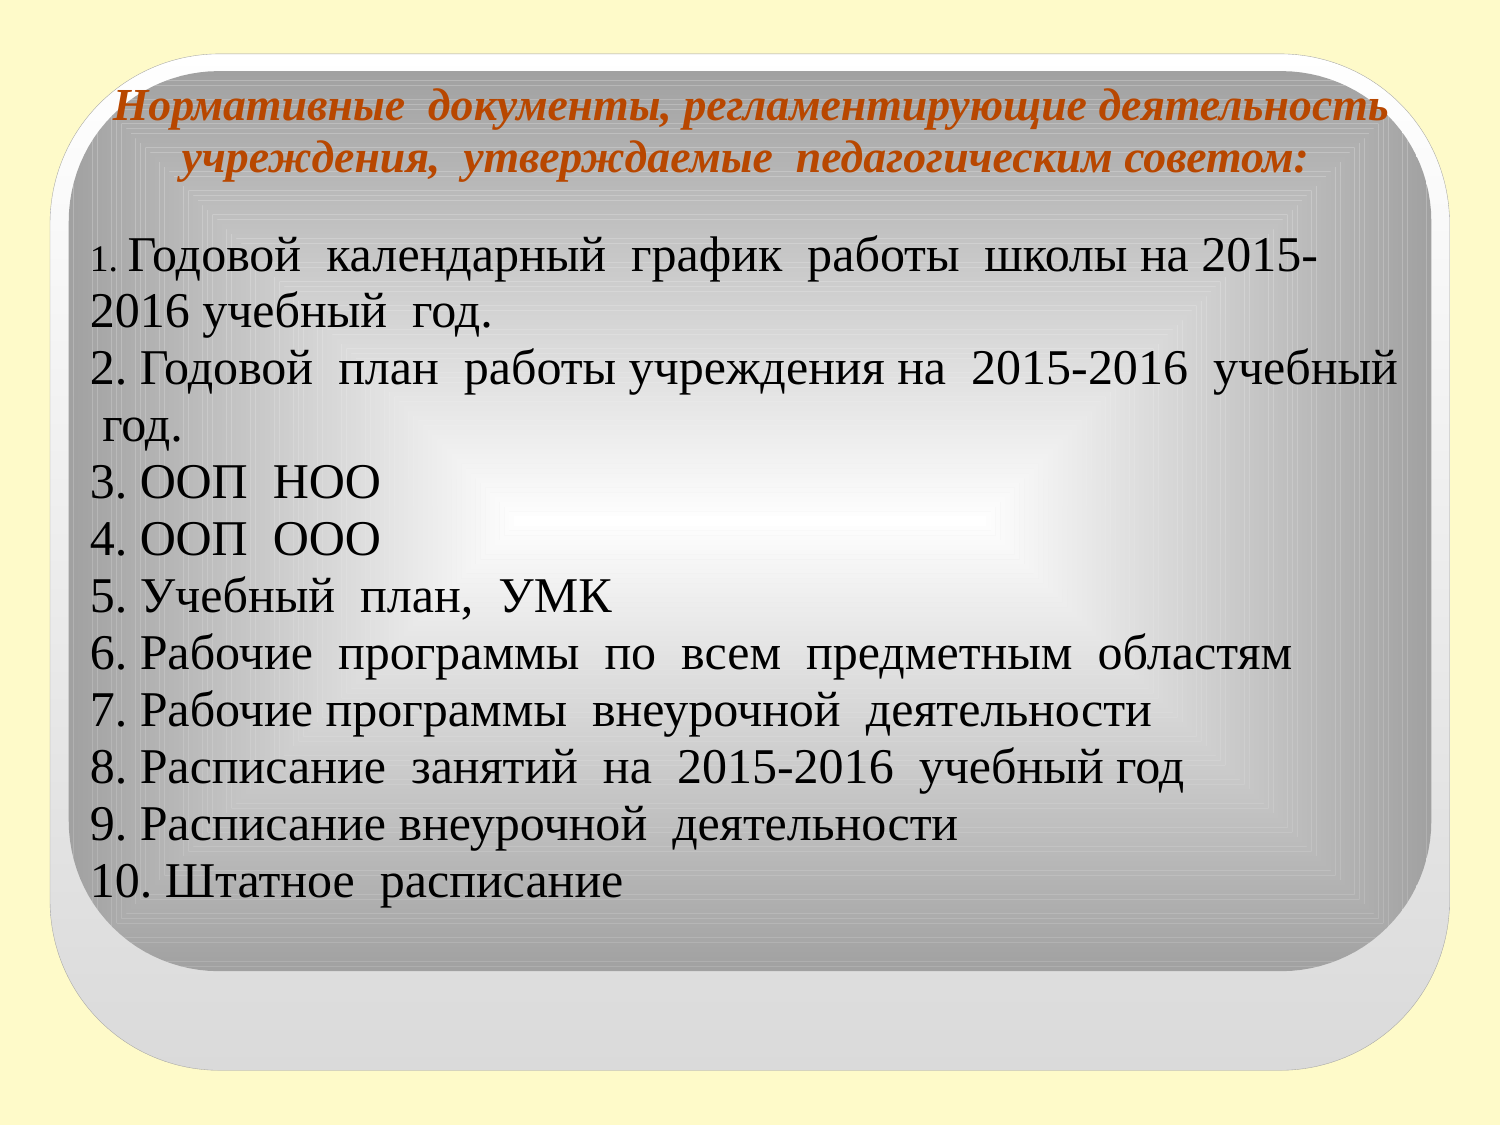

# Нормативные документы, регламентирующие деятельность учреждения, утверждаемые педагогическим советом: 1. Годовой календарный график работы школы на 2015-2016 учебный год. 2. Годовой план работы учреждения на 2015-2016 учебный год. 3. ООП НОО 4. ООП ООО 5. Учебный план, УМК 6. Рабочие программы по всем предметным областям 7. Рабочие программы внеурочной деятельности 8. Расписание занятий на 2015-2016 учебный год 9. Расписание внеурочной деятельности 10. Штатное расписание